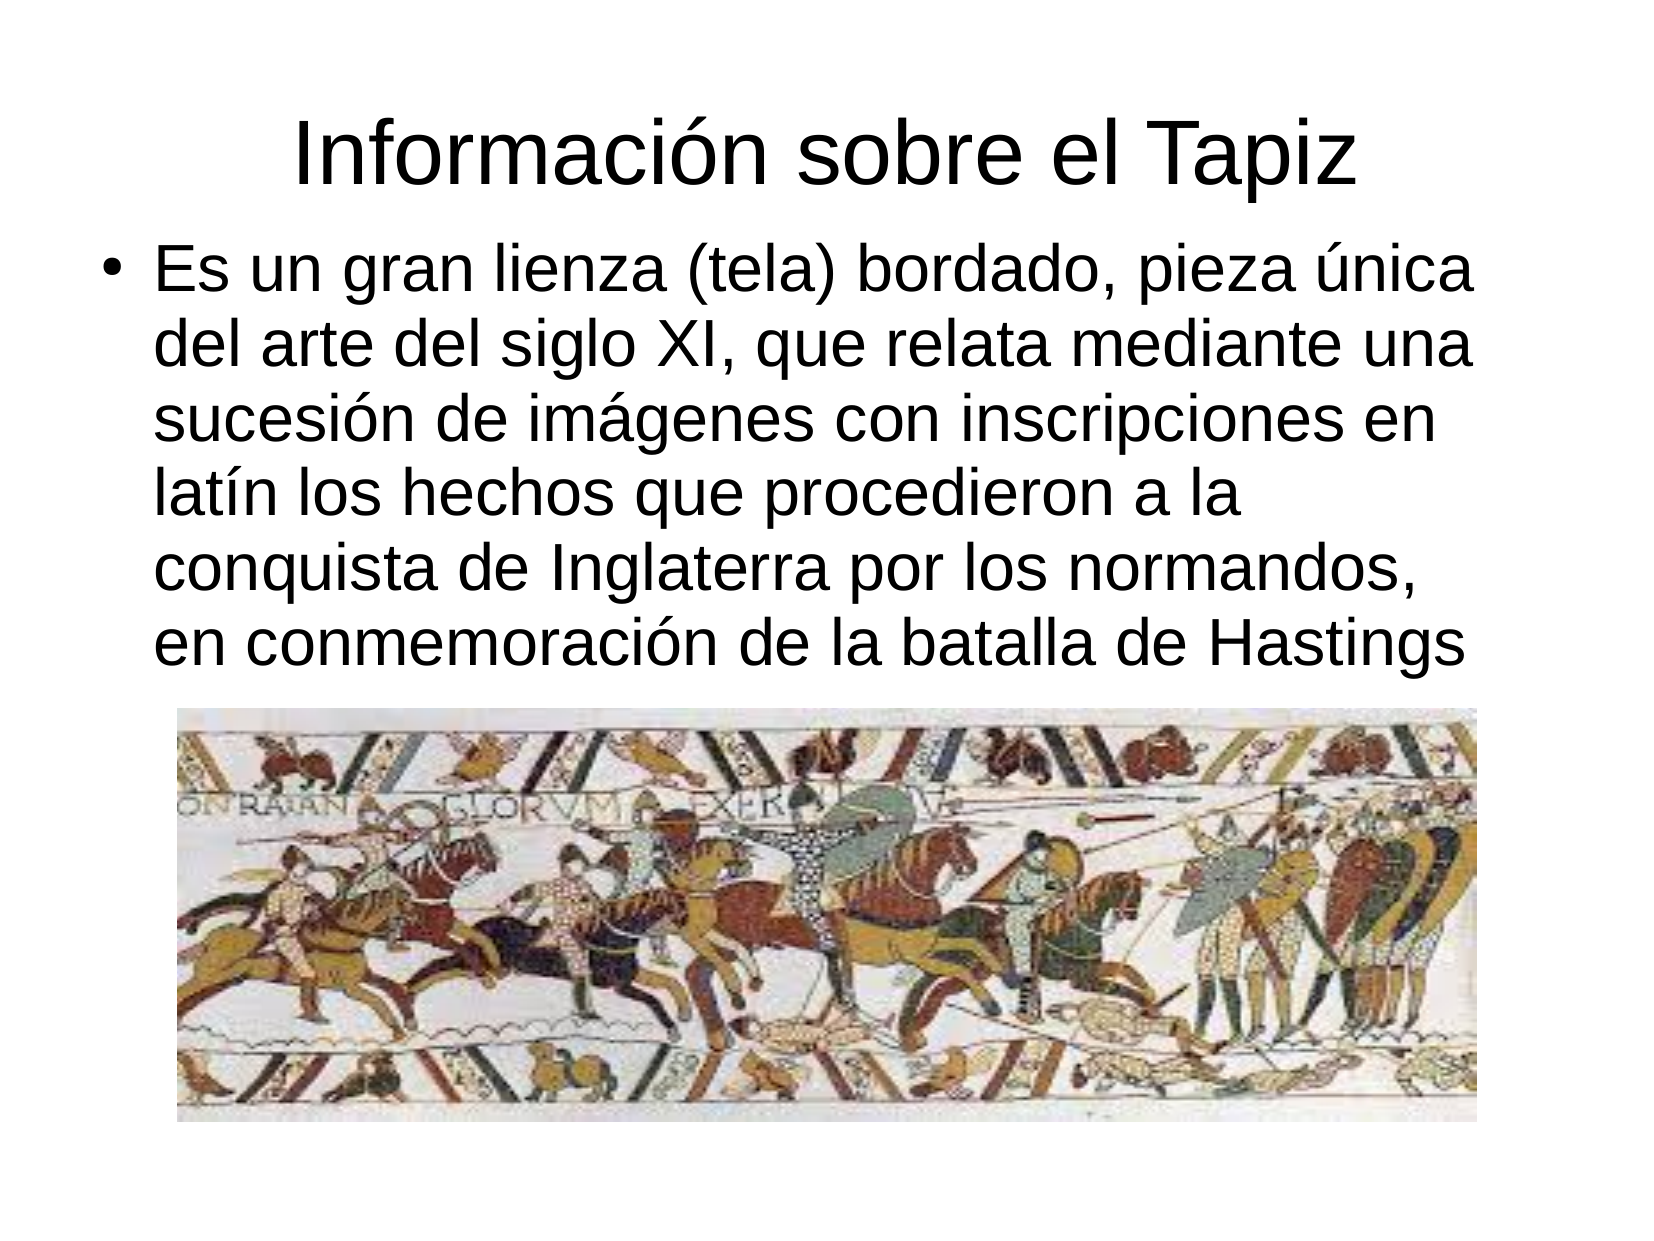

# Información sobre el Tapiz
Es un gran lienza (tela) bordado, pieza única del arte del siglo XI, que relata mediante una sucesión de imágenes con inscripciones en latín los hechos que procedieron a la conquista de Inglaterra por los normandos, en conmemoración de la batalla de Hastings